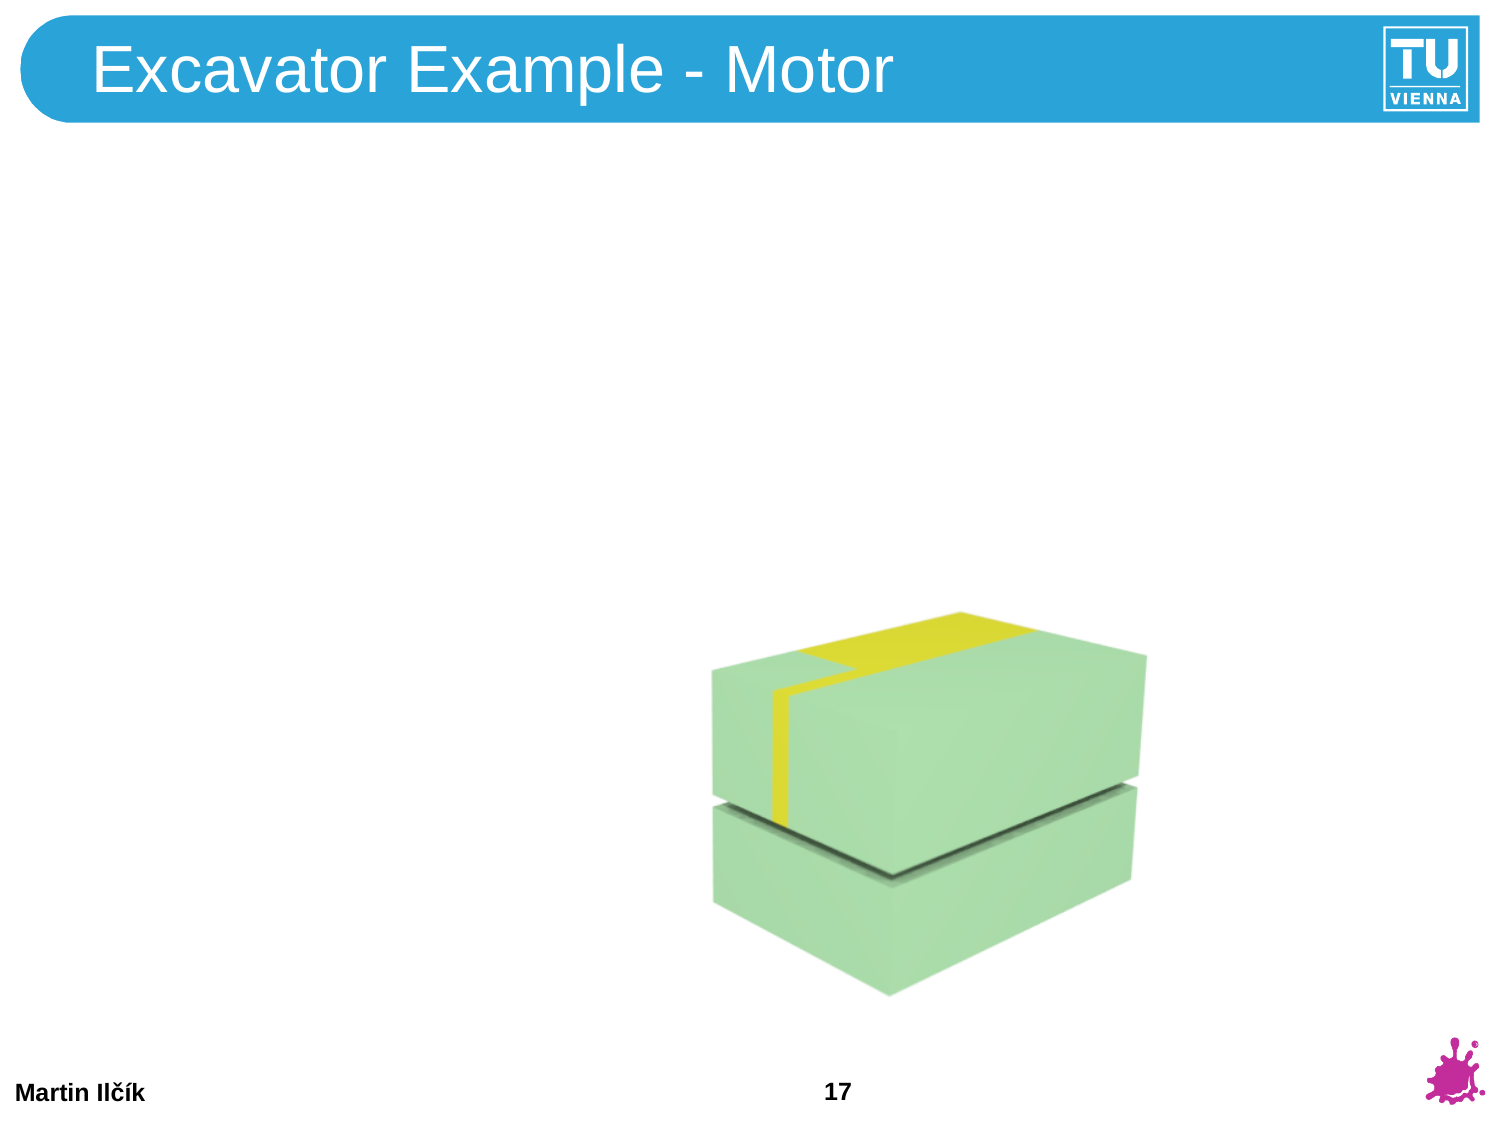

# Excavator Example - Motor
Martin Ilčík